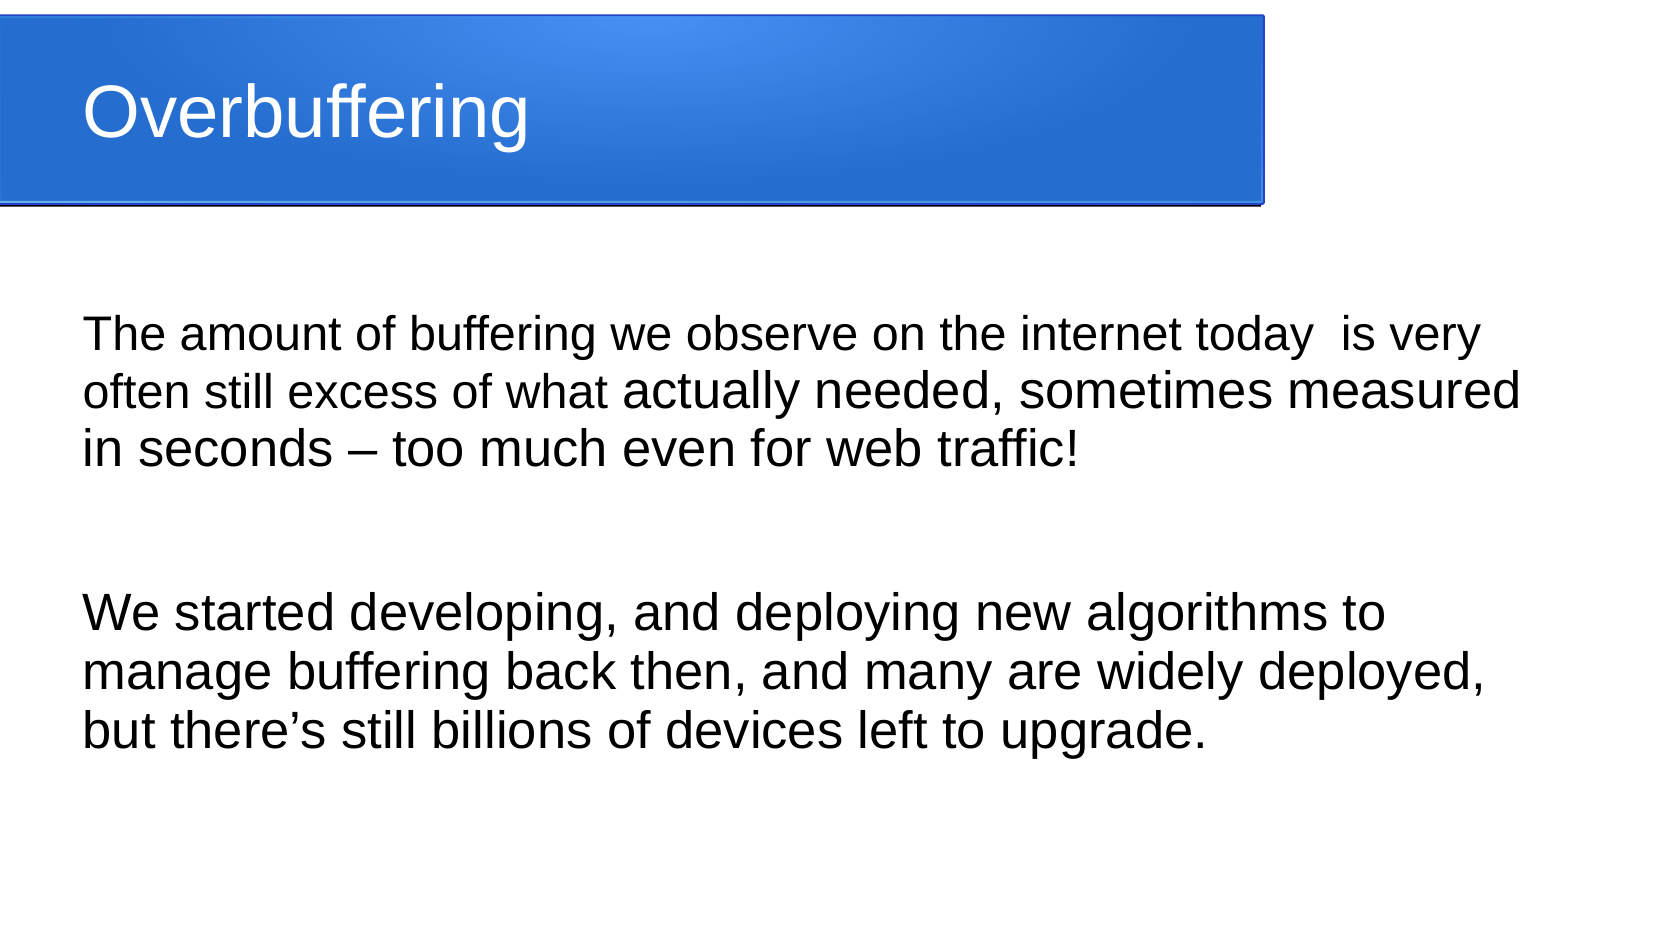

# Overbuffering
The amount of buffering we observe on the internet today is very often still excess of what actually needed, sometimes measured in seconds – too much even for web traffic!
We started developing, and deploying new algorithms to manage buffering back then, and many are widely deployed, but there’s still billions of devices left to upgrade.